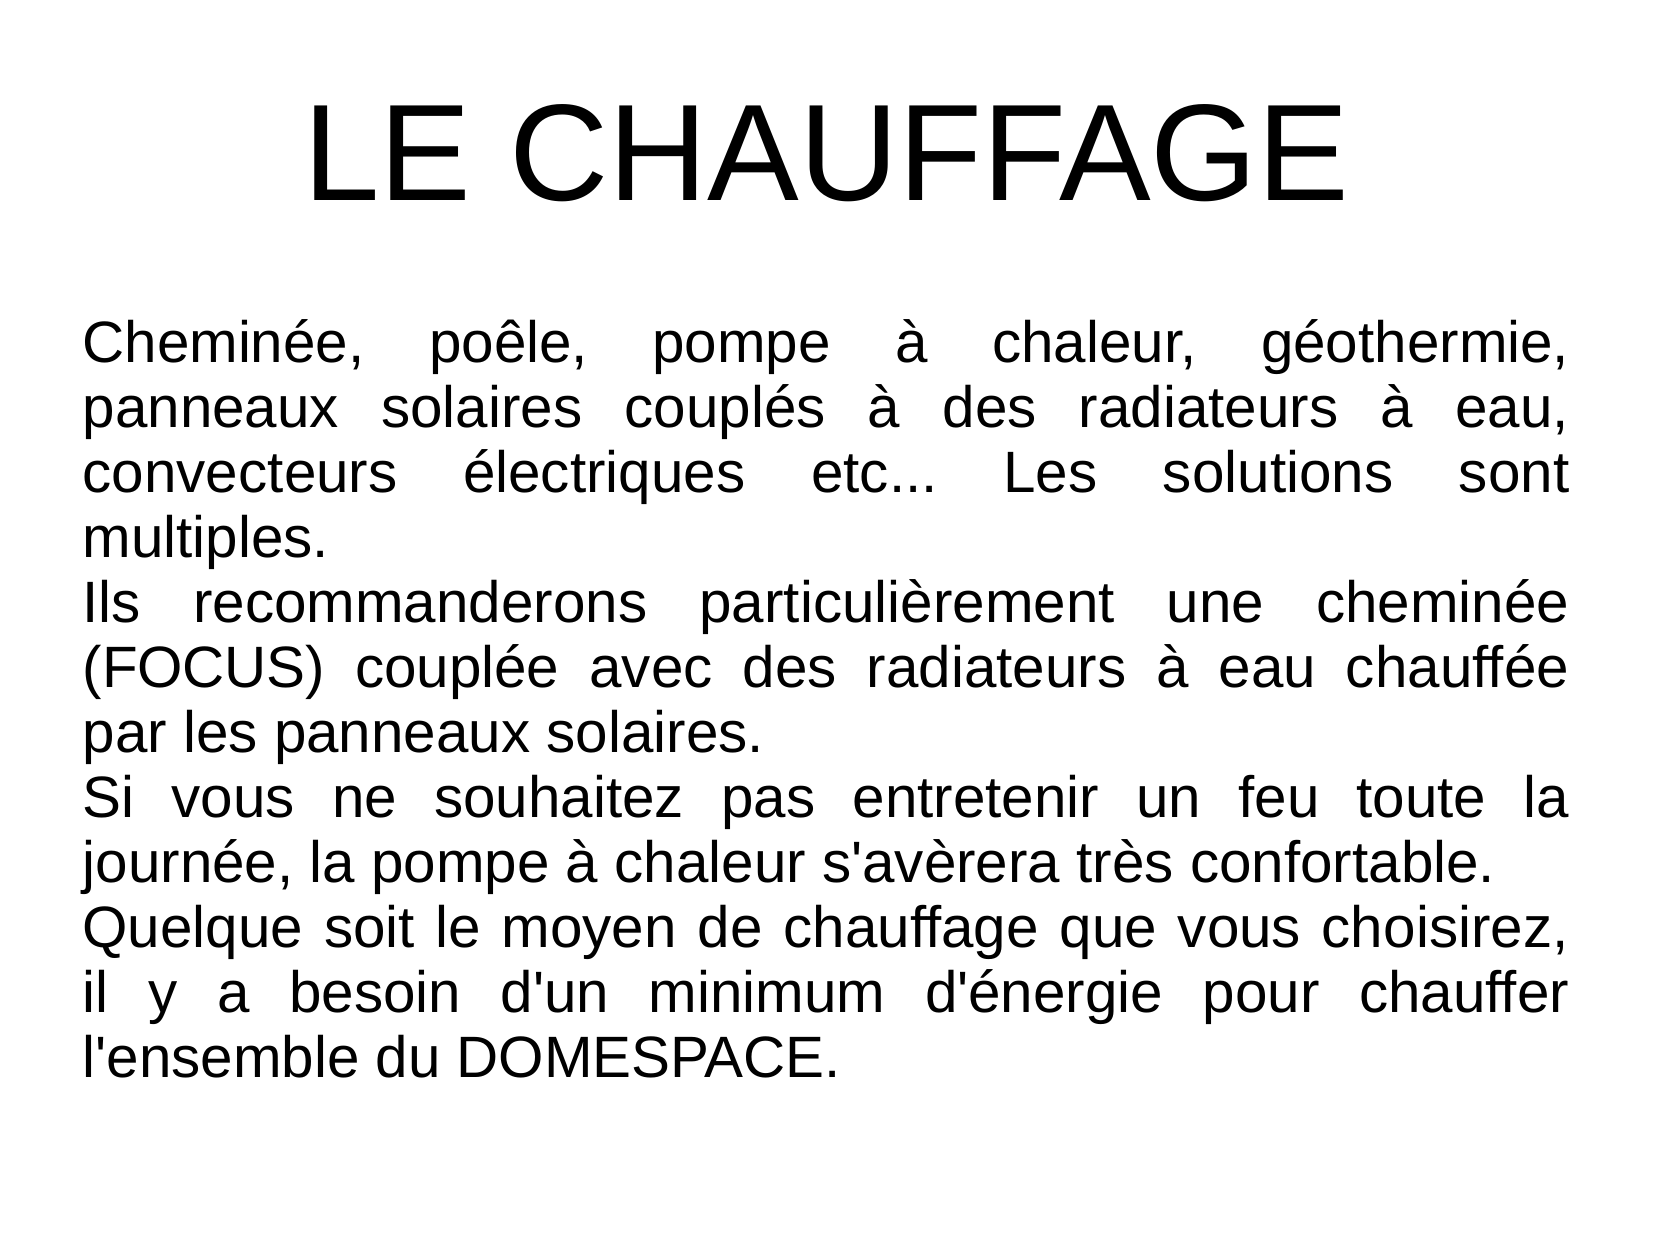

# LE CHAUFFAGE
Cheminée, poêle, pompe à chaleur, géothermie, panneaux solaires couplés à des radiateurs à eau, convecteurs électriques etc... Les solutions sont multiples.
Ils recommanderons particulièrement une cheminée (FOCUS) couplée avec des radiateurs à eau chauffée par les panneaux solaires.
Si vous ne souhaitez pas entretenir un feu toute la journée, la pompe à chaleur s'avèrera très confortable.
Quelque soit le moyen de chauffage que vous choisirez, il y a besoin d'un minimum d'énergie pour chauffer l'ensemble du DOMESPACE.